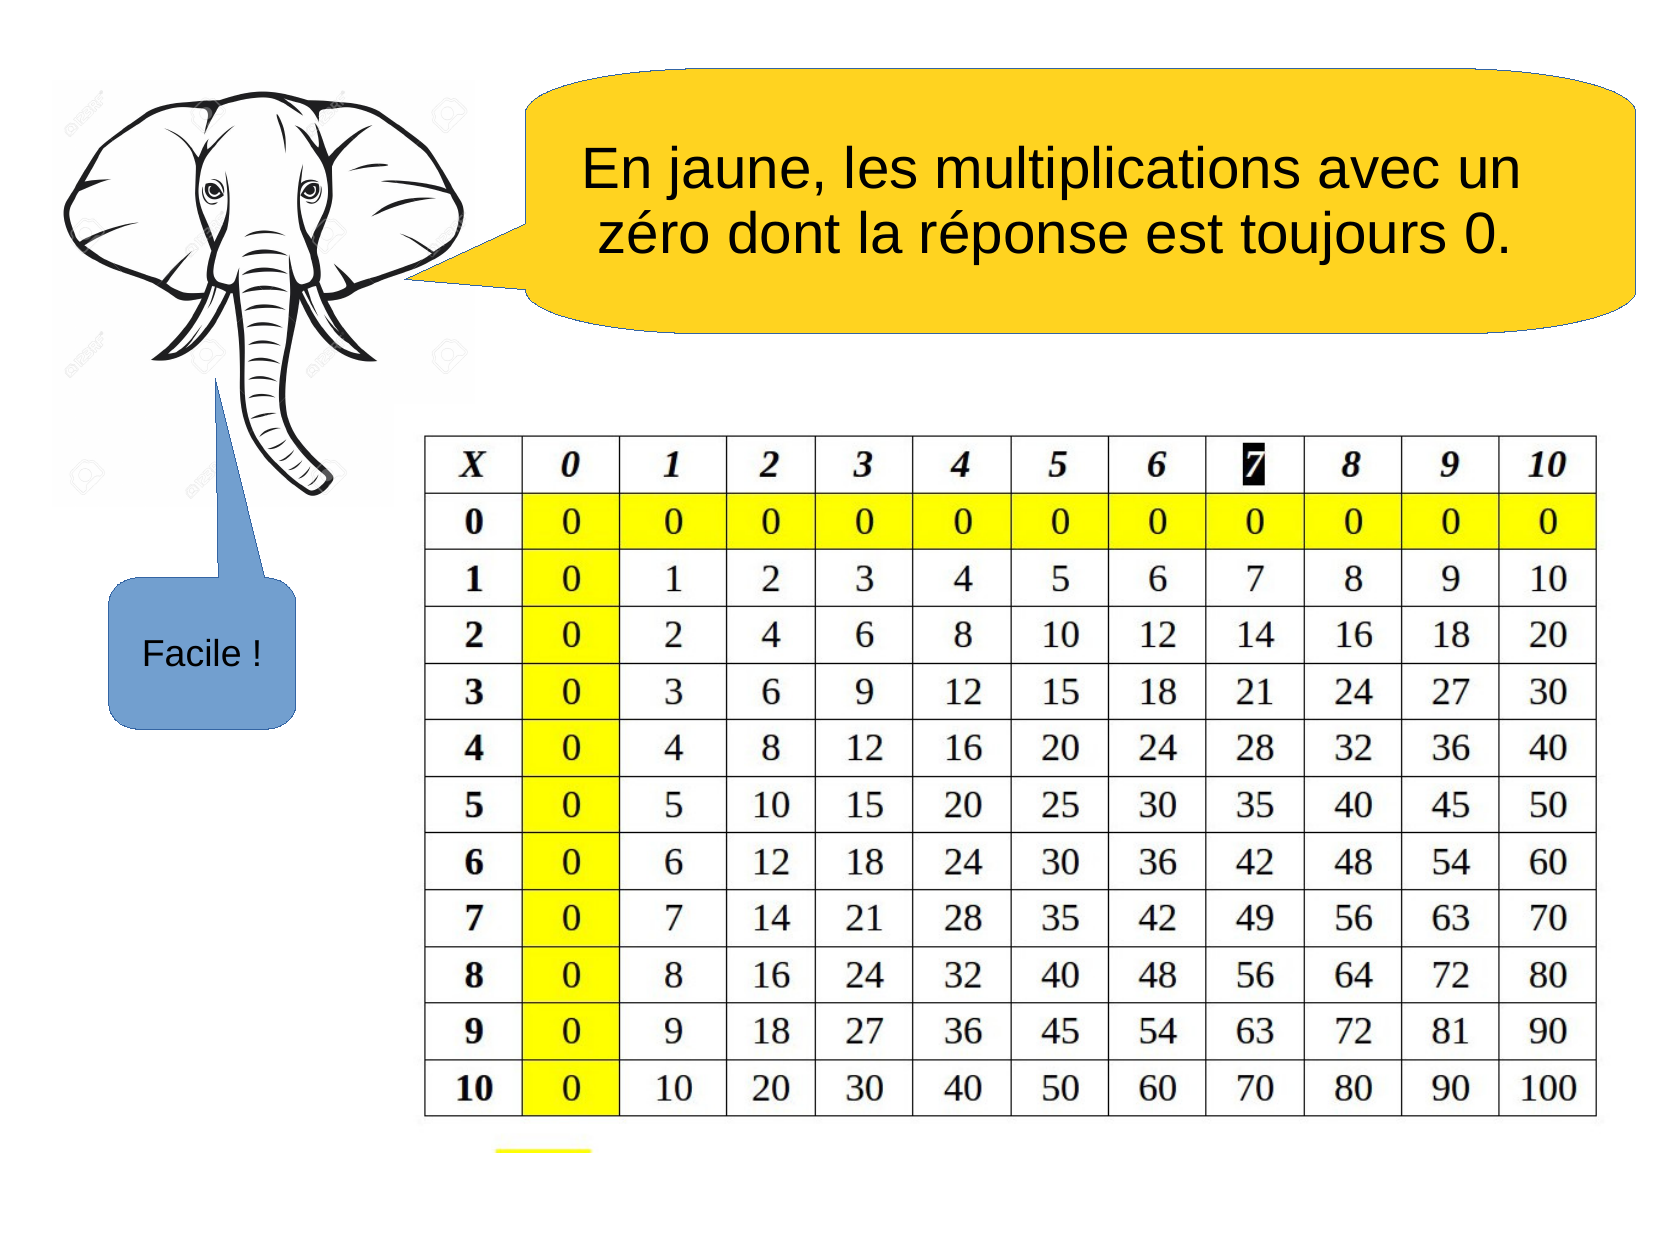

En jaune, les multiplications avec un
 zéro dont la réponse est toujours 0.
Facile !